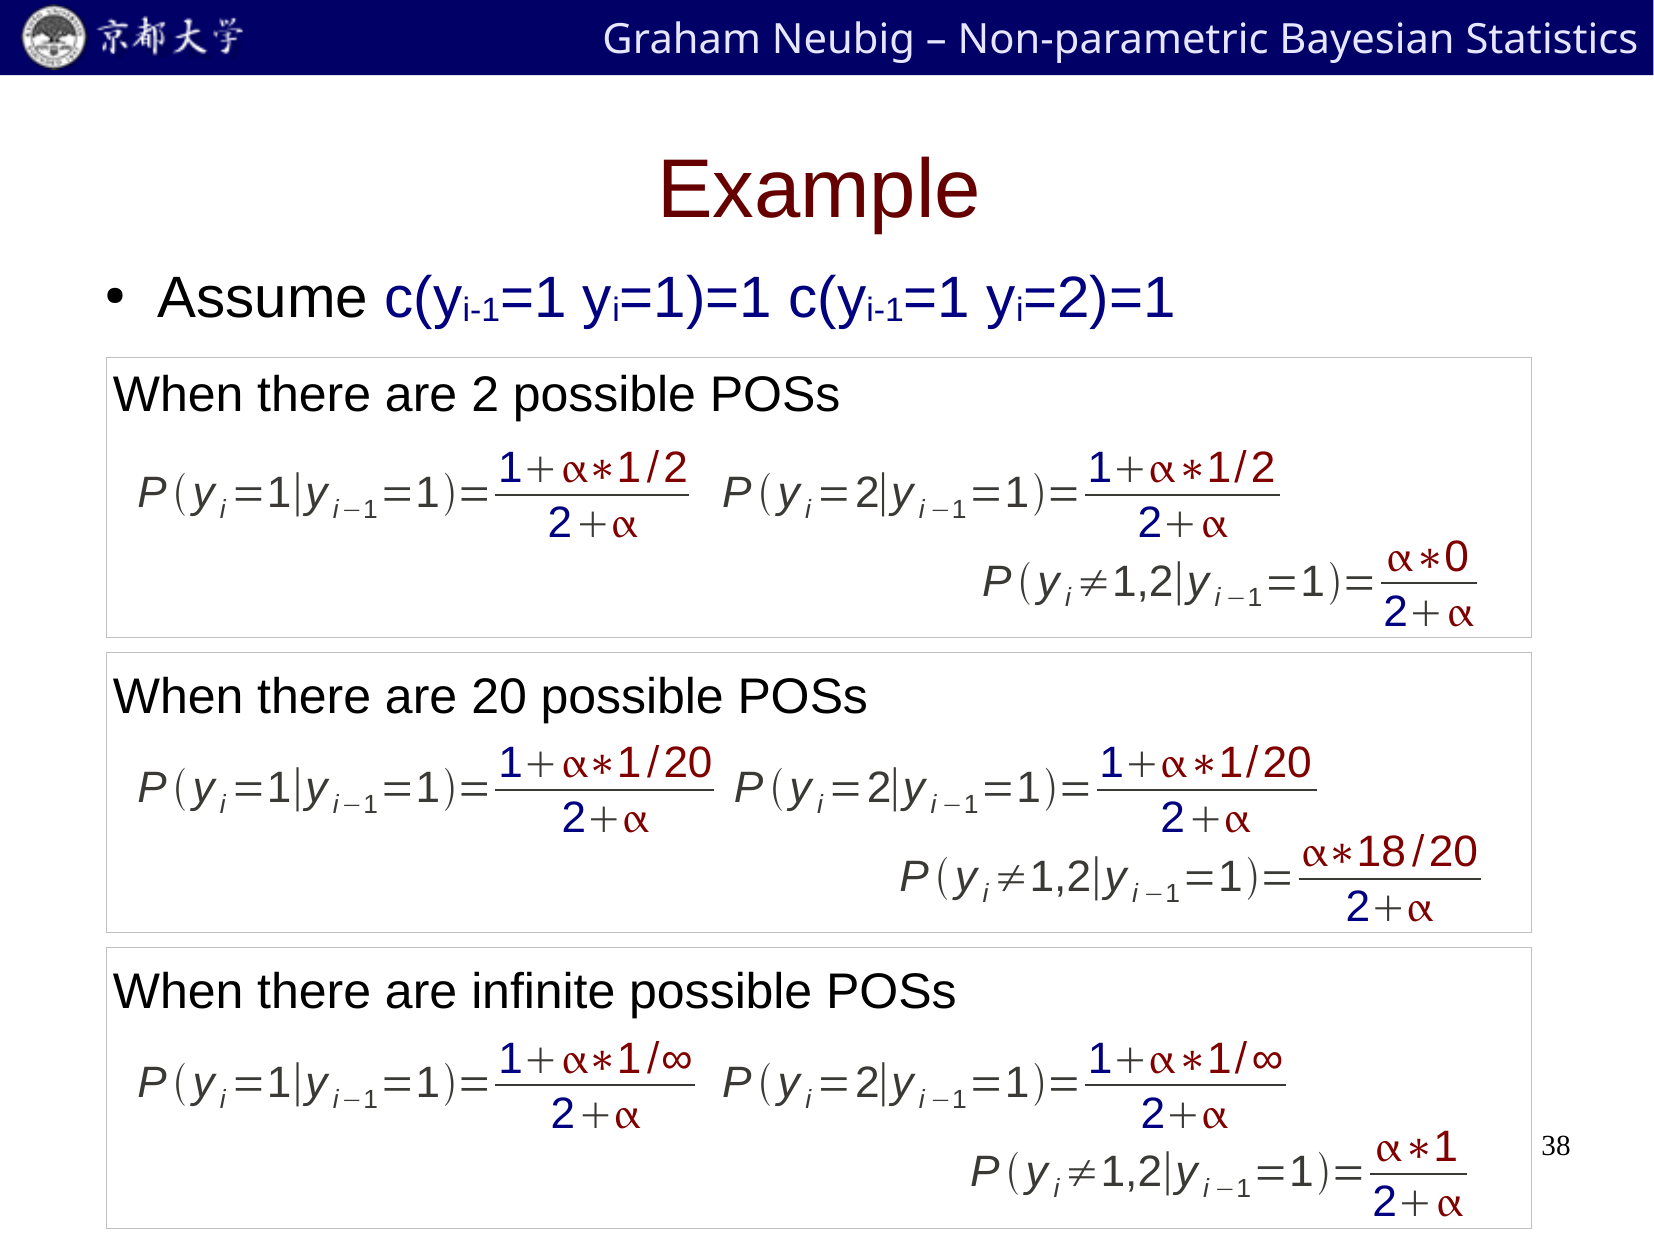

# Example
Assume c(yi-1=1 yi=1)=1 c(yi-1=1 yi=2)=1
When there are 2 possible POSs
When there are 20 possible POSs
When there are infinite possible POSs
38